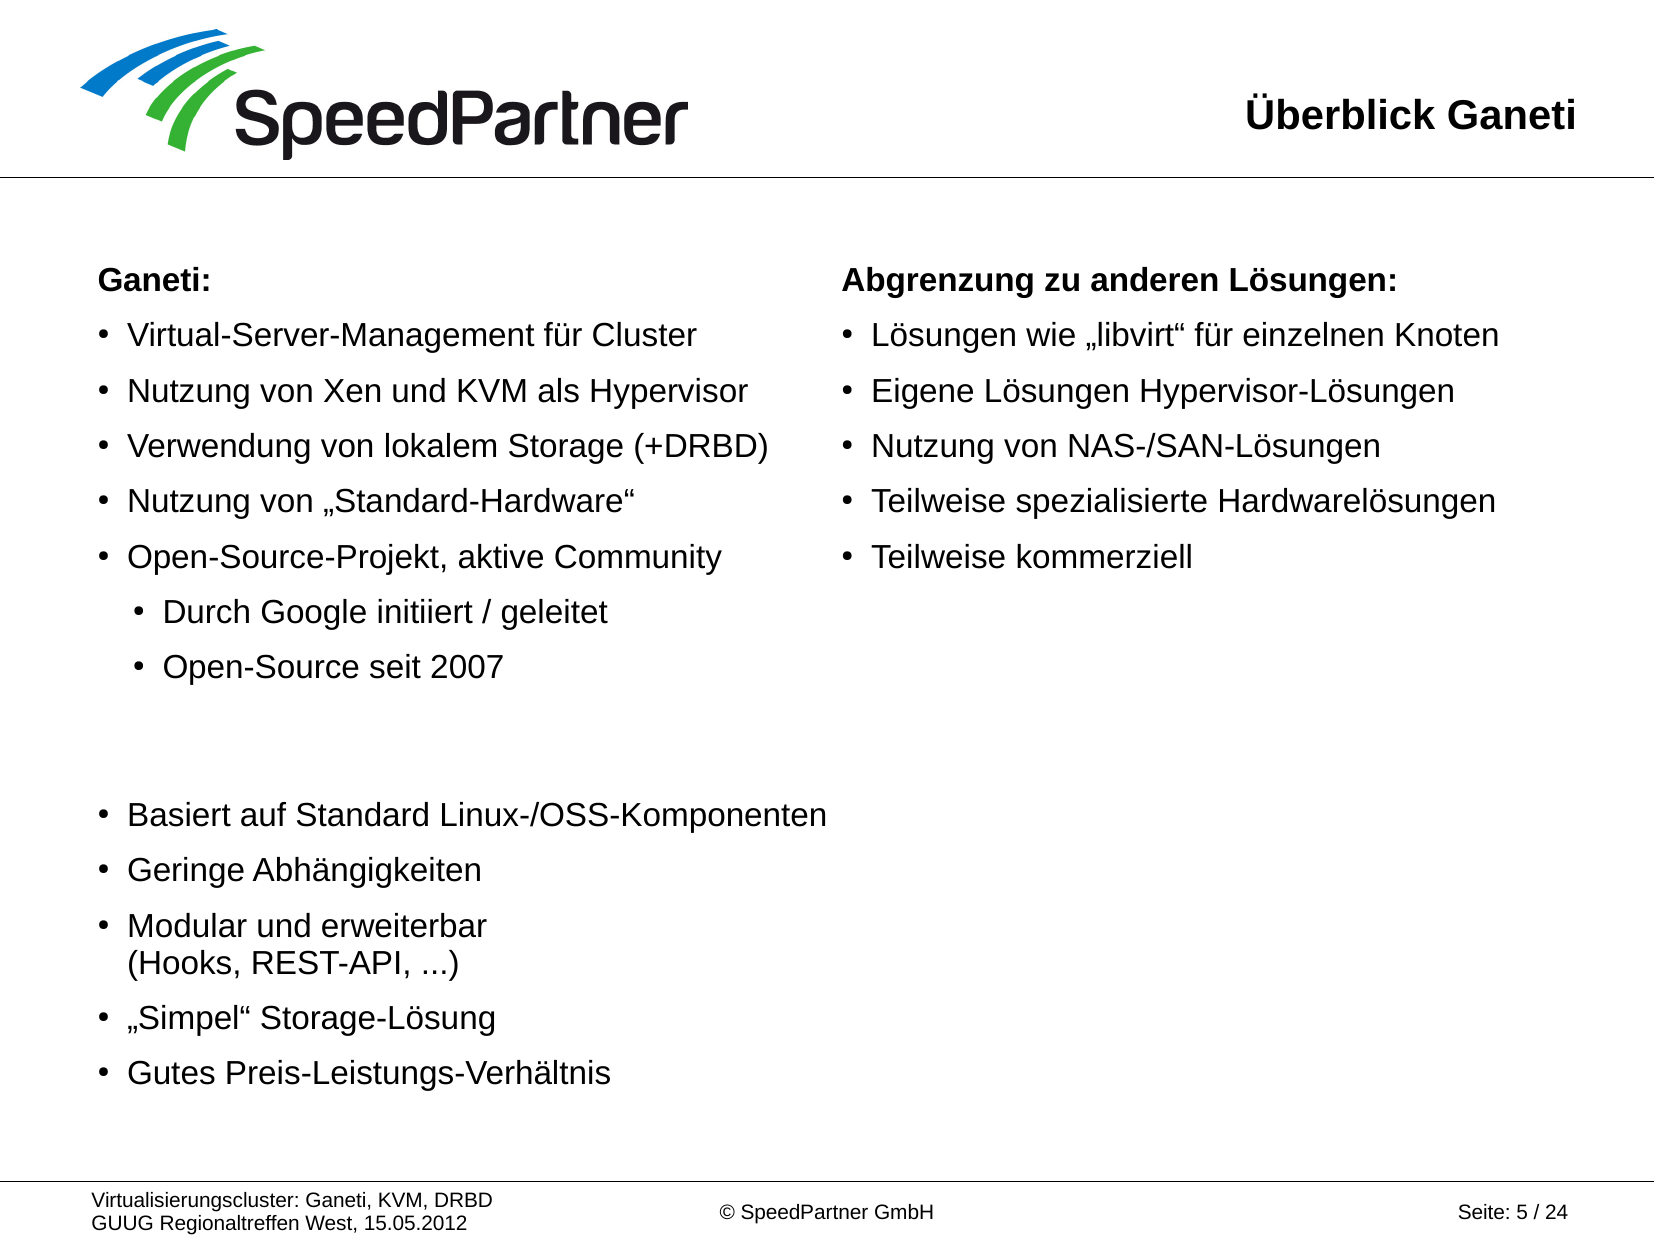

# Überblick Ganeti
Ganeti:
Virtual-Server-Management für Cluster
Nutzung von Xen und KVM als Hypervisor
Verwendung von lokalem Storage (+DRBD)
Nutzung von „Standard-Hardware“
Open-Source-Projekt, aktive Community
Durch Google initiiert / geleitet
Open-Source seit 2007
Basiert auf Standard Linux-/OSS-Komponenten
Geringe Abhängigkeiten
Modular und erweiterbar
(Hooks, REST-API, ...)
„Simpel“ Storage-Lösung
Gutes Preis-Leistungs-Verhältnis
Abgrenzung zu anderen Lösungen:
Lösungen wie „libvirt“ für einzelnen Knoten
Eigene Lösungen Hypervisor-Lösungen
Nutzung von NAS-/SAN-Lösungen
Teilweise spezialisierte Hardwarelösungen
Teilweise kommerziell